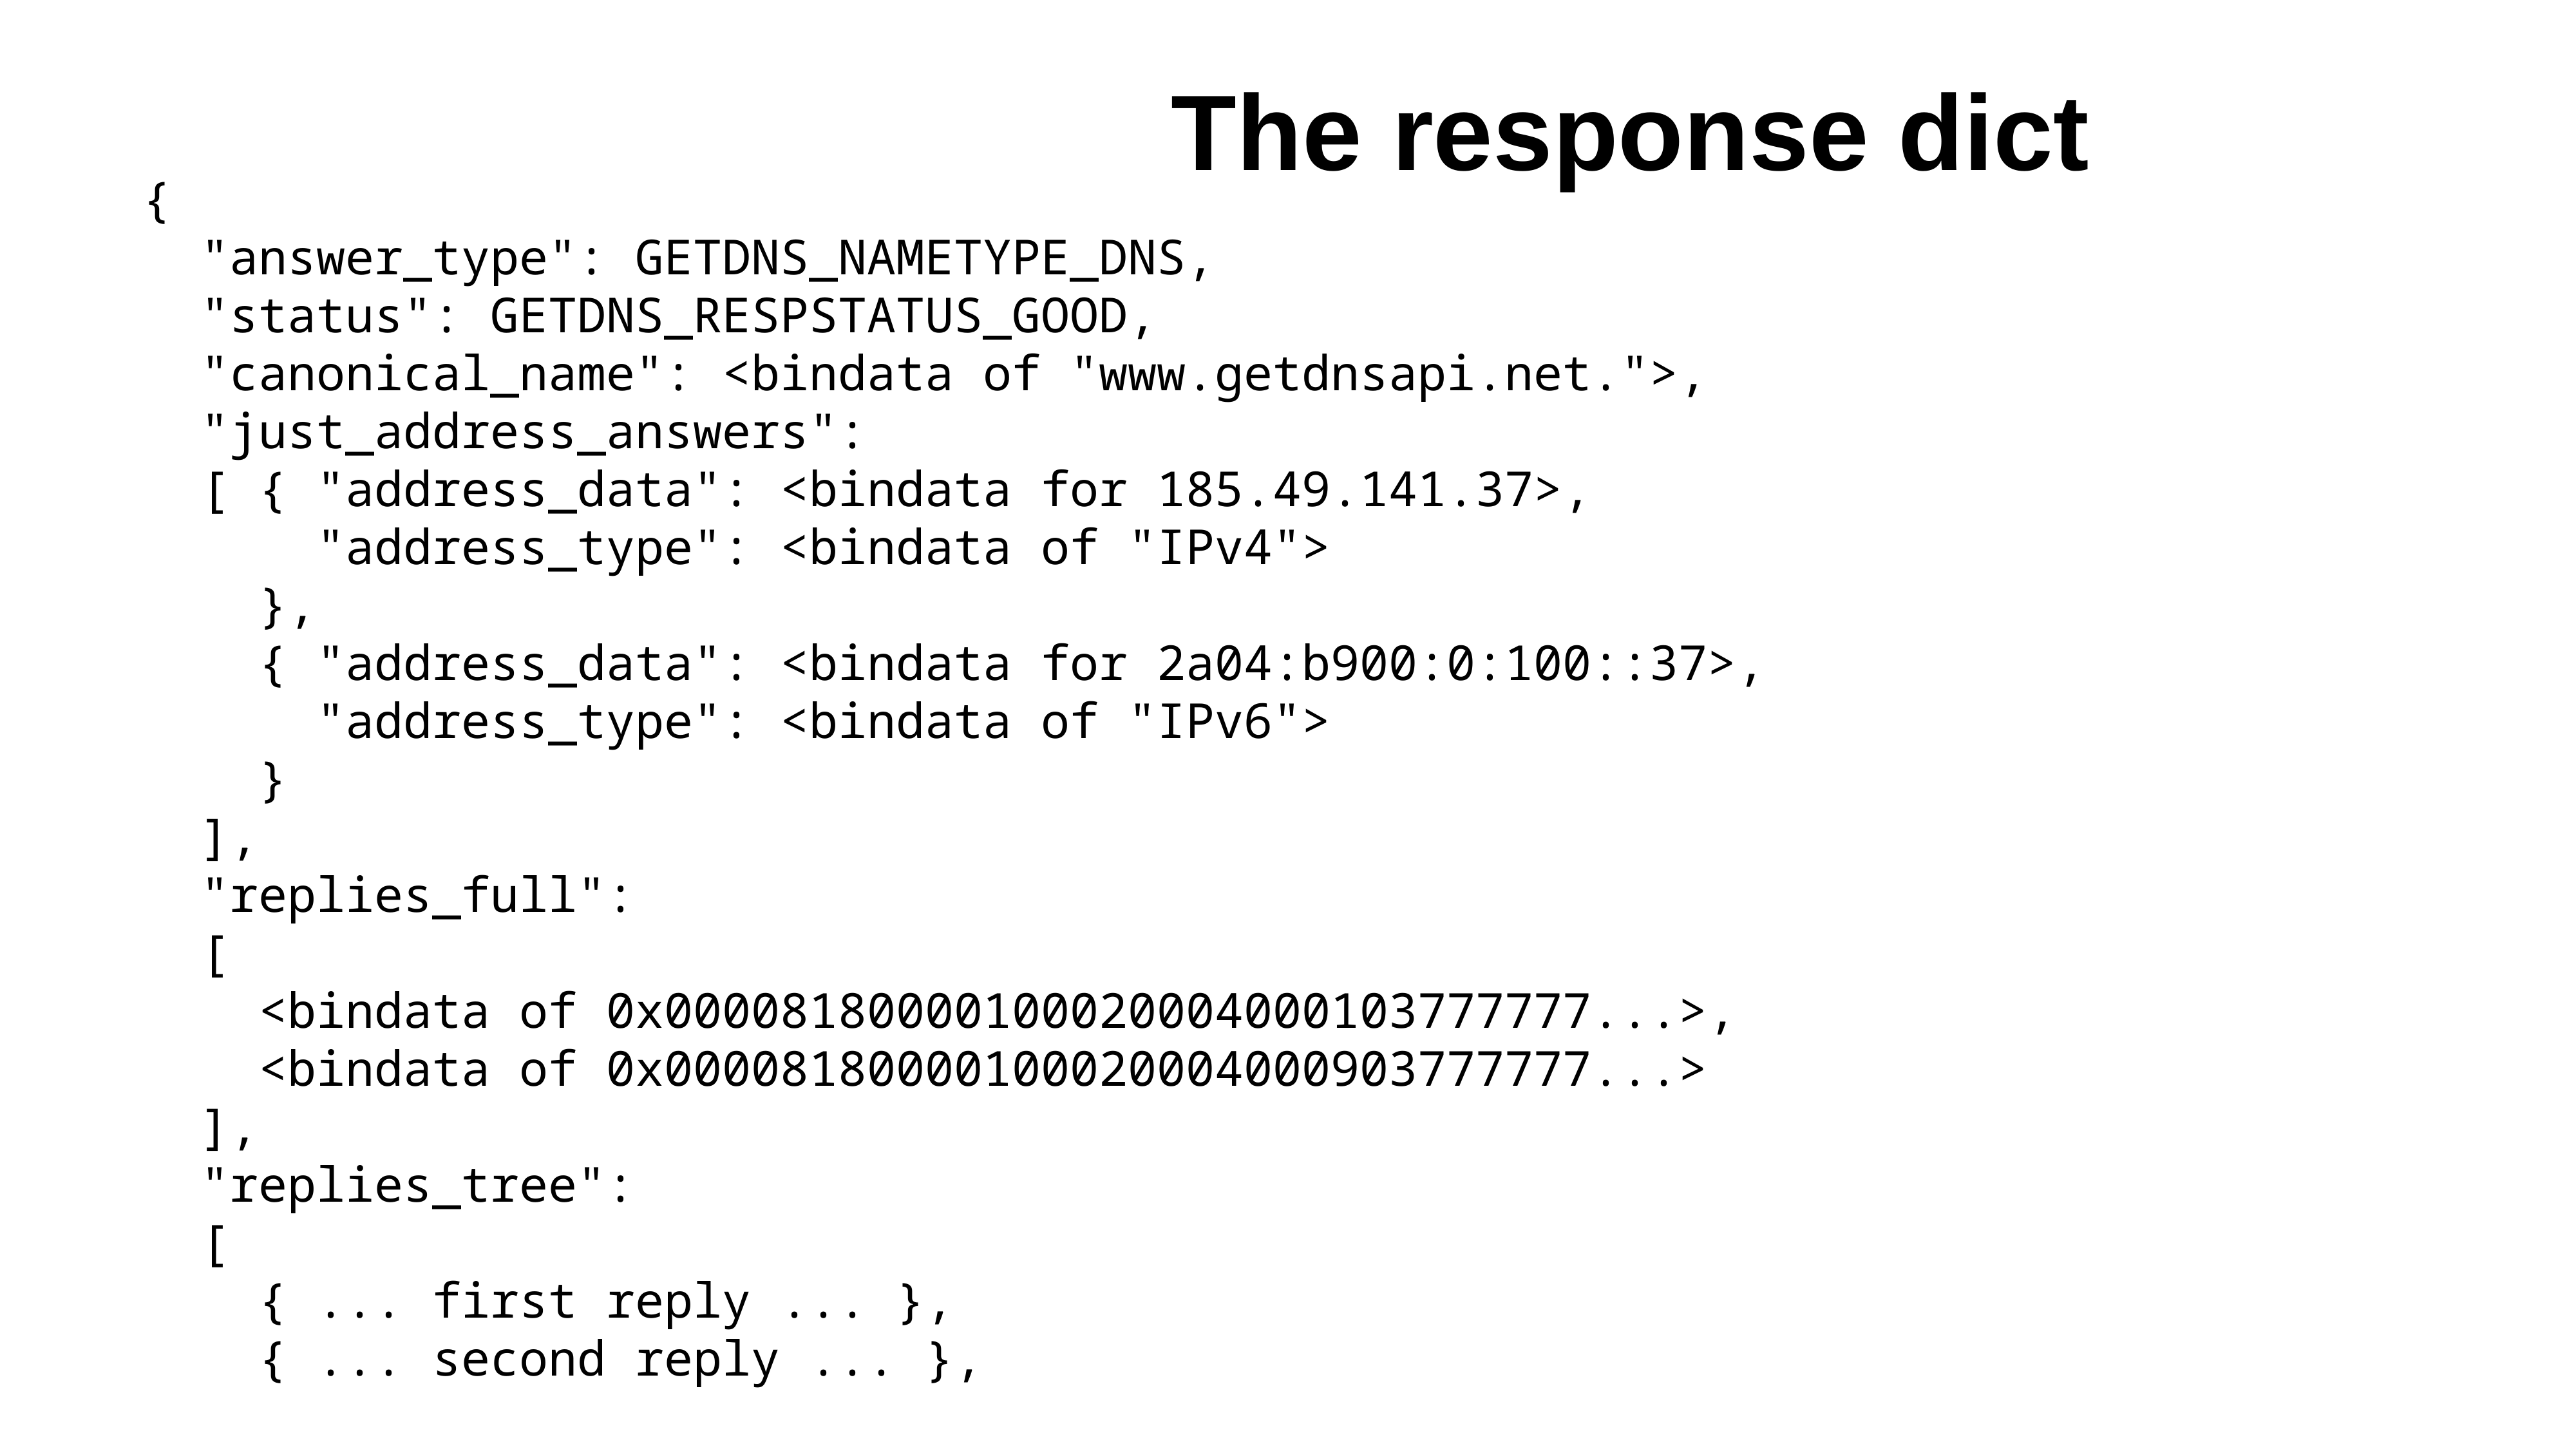

# The response dict
{
 "answer_type": GETDNS_NAMETYPE_DNS,
 "status": GETDNS_RESPSTATUS_GOOD,
 "canonical_name": <bindata of "www.getdnsapi.net.">,
 "just_address_answers":
 [ { "address_data": <bindata for 185.49.141.37>,
 "address_type": <bindata of "IPv4">
 },
 { "address_data": <bindata for 2a04:b900:0:100::37>,
 "address_type": <bindata of "IPv6">
 }
 ],
 "replies_full":
 [
 <bindata of 0x00008180000100020004000103777777...>,
 <bindata of 0x00008180000100020004000903777777...>
 ],
 "replies_tree":
 [
 { ... first reply ... },
 { ... second reply ... },